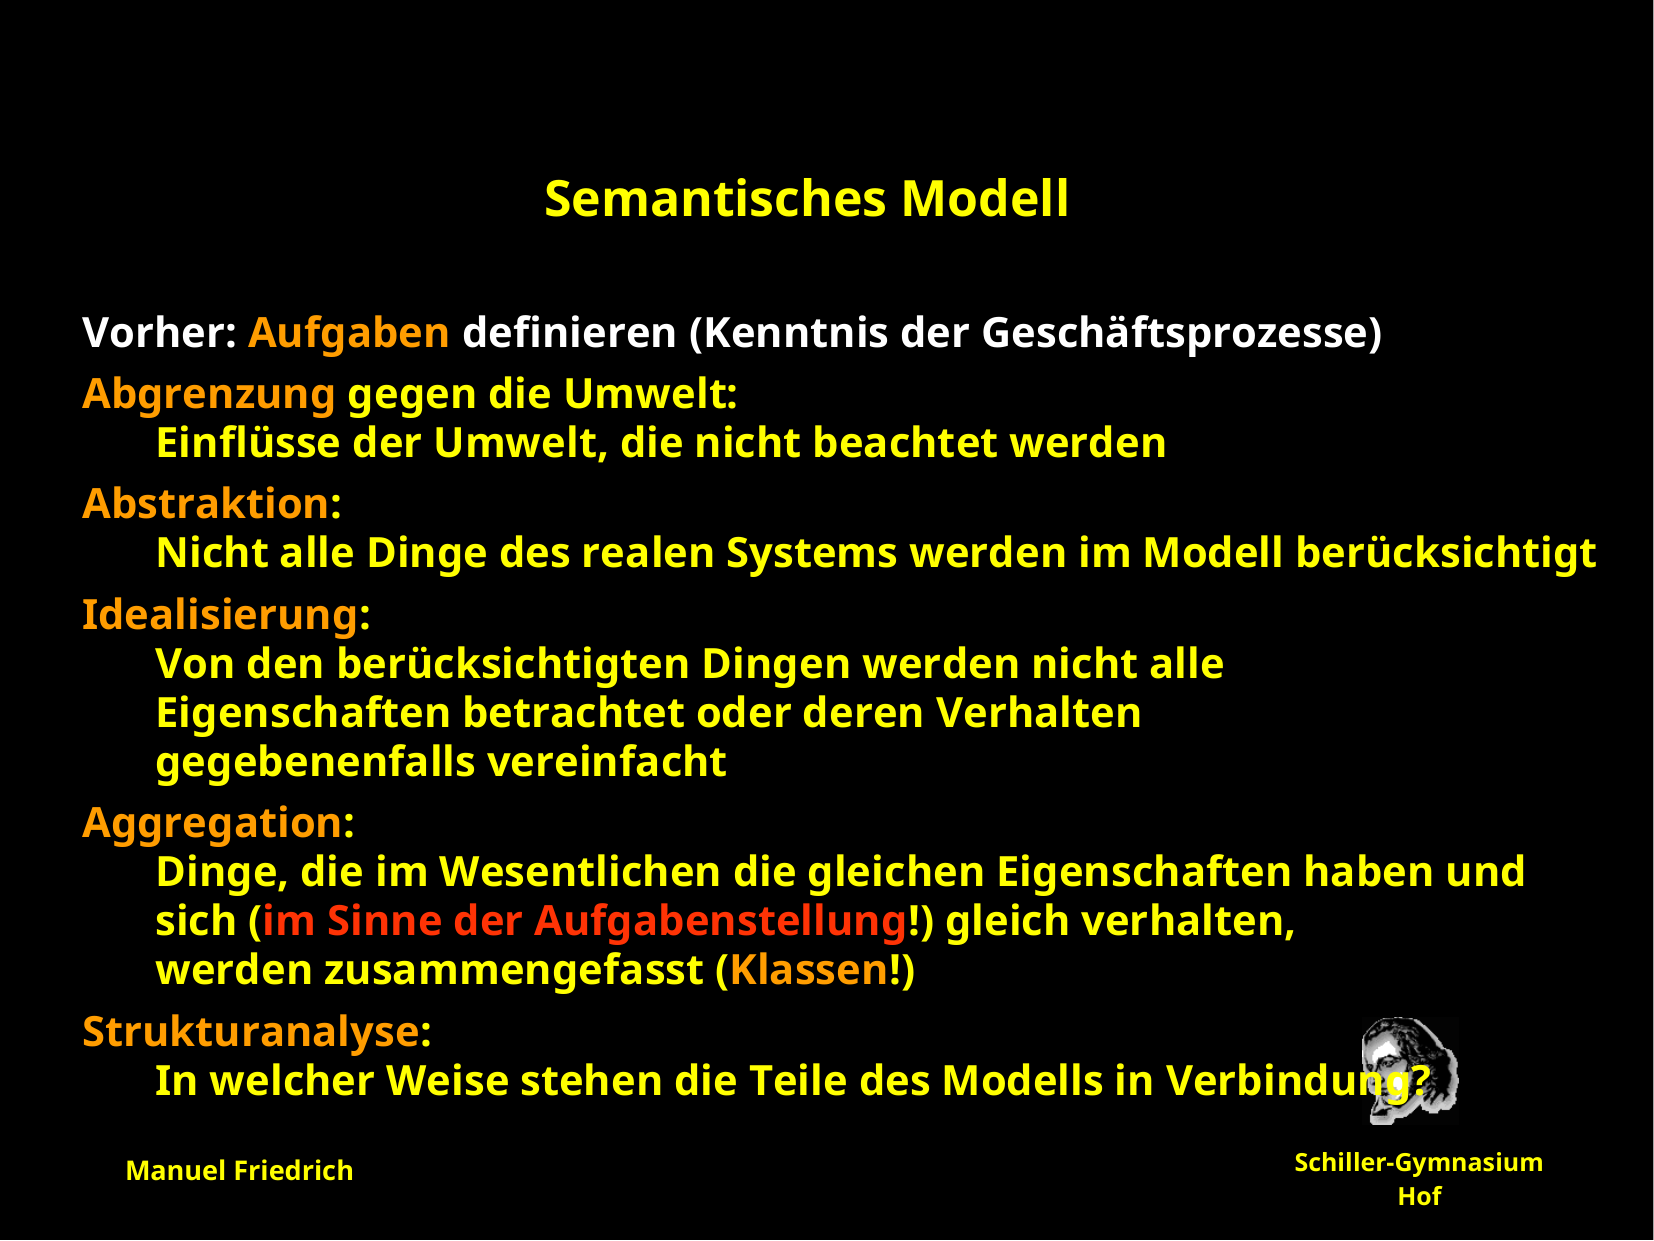

Semantisches Modell
Vorher: Aufgaben definieren (Kenntnis der Geschäftsprozesse)
Abgrenzung gegen die Umwelt:
Einflüsse der Umwelt, die nicht beachtet werden
Abstraktion:
Nicht alle Dinge des realen Systems werden im Modell berücksichtigt
Idealisierung:
Von den berücksichtigten Dingen werden nicht alle
Eigenschaften betrachtet oder deren Verhalten
gegebenenfalls vereinfacht
Aggregation:
Dinge, die im Wesentlichen die gleichen Eigenschaften haben und
sich (im Sinne der Aufgabenstellung!) gleich verhalten,
werden zusammengefasst (Klassen!)
Strukturanalyse:
In welcher Weise stehen die Teile des Modells in Verbindung?
Schiller-Gymnasium
Hof
Manuel Friedrich